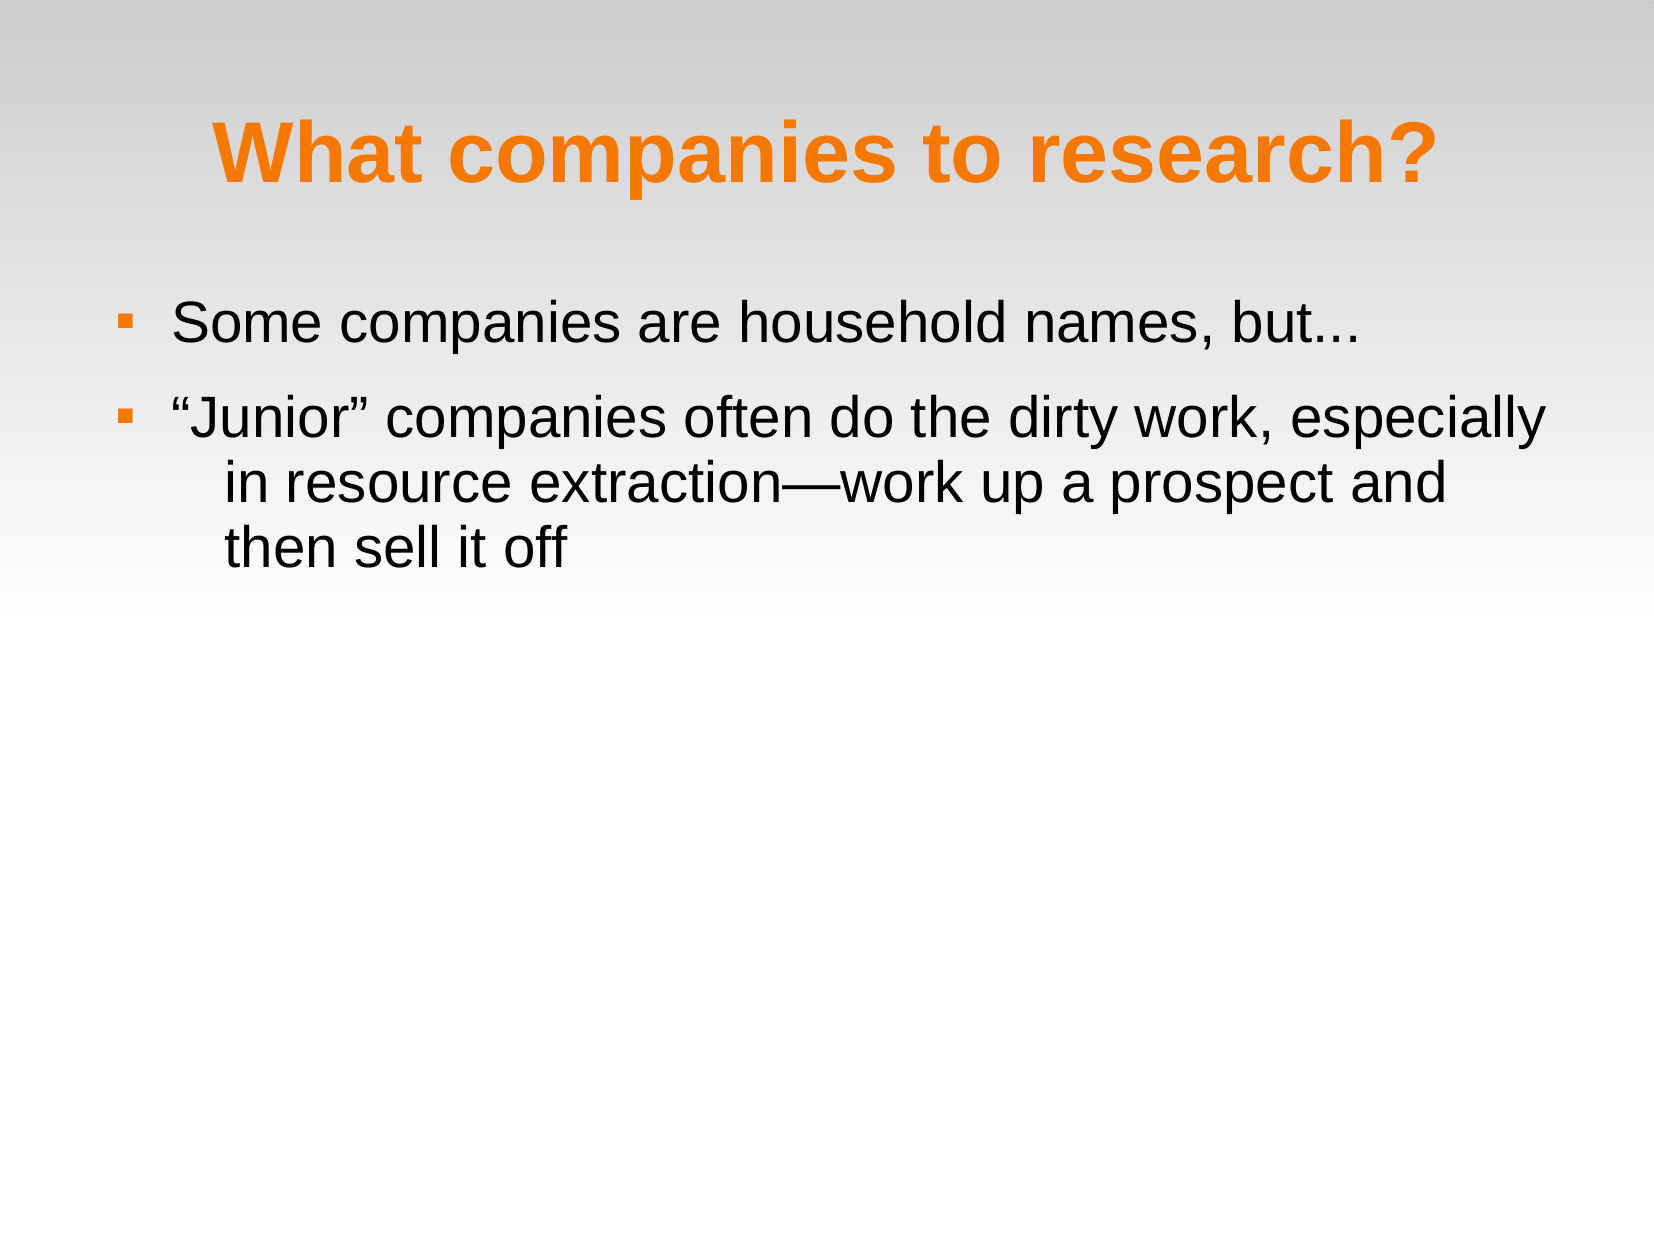

# What companies to research?
Some companies are household names, but...
“Junior” companies often do the dirty work, especially in resource extraction—work up a prospect and then sell it off